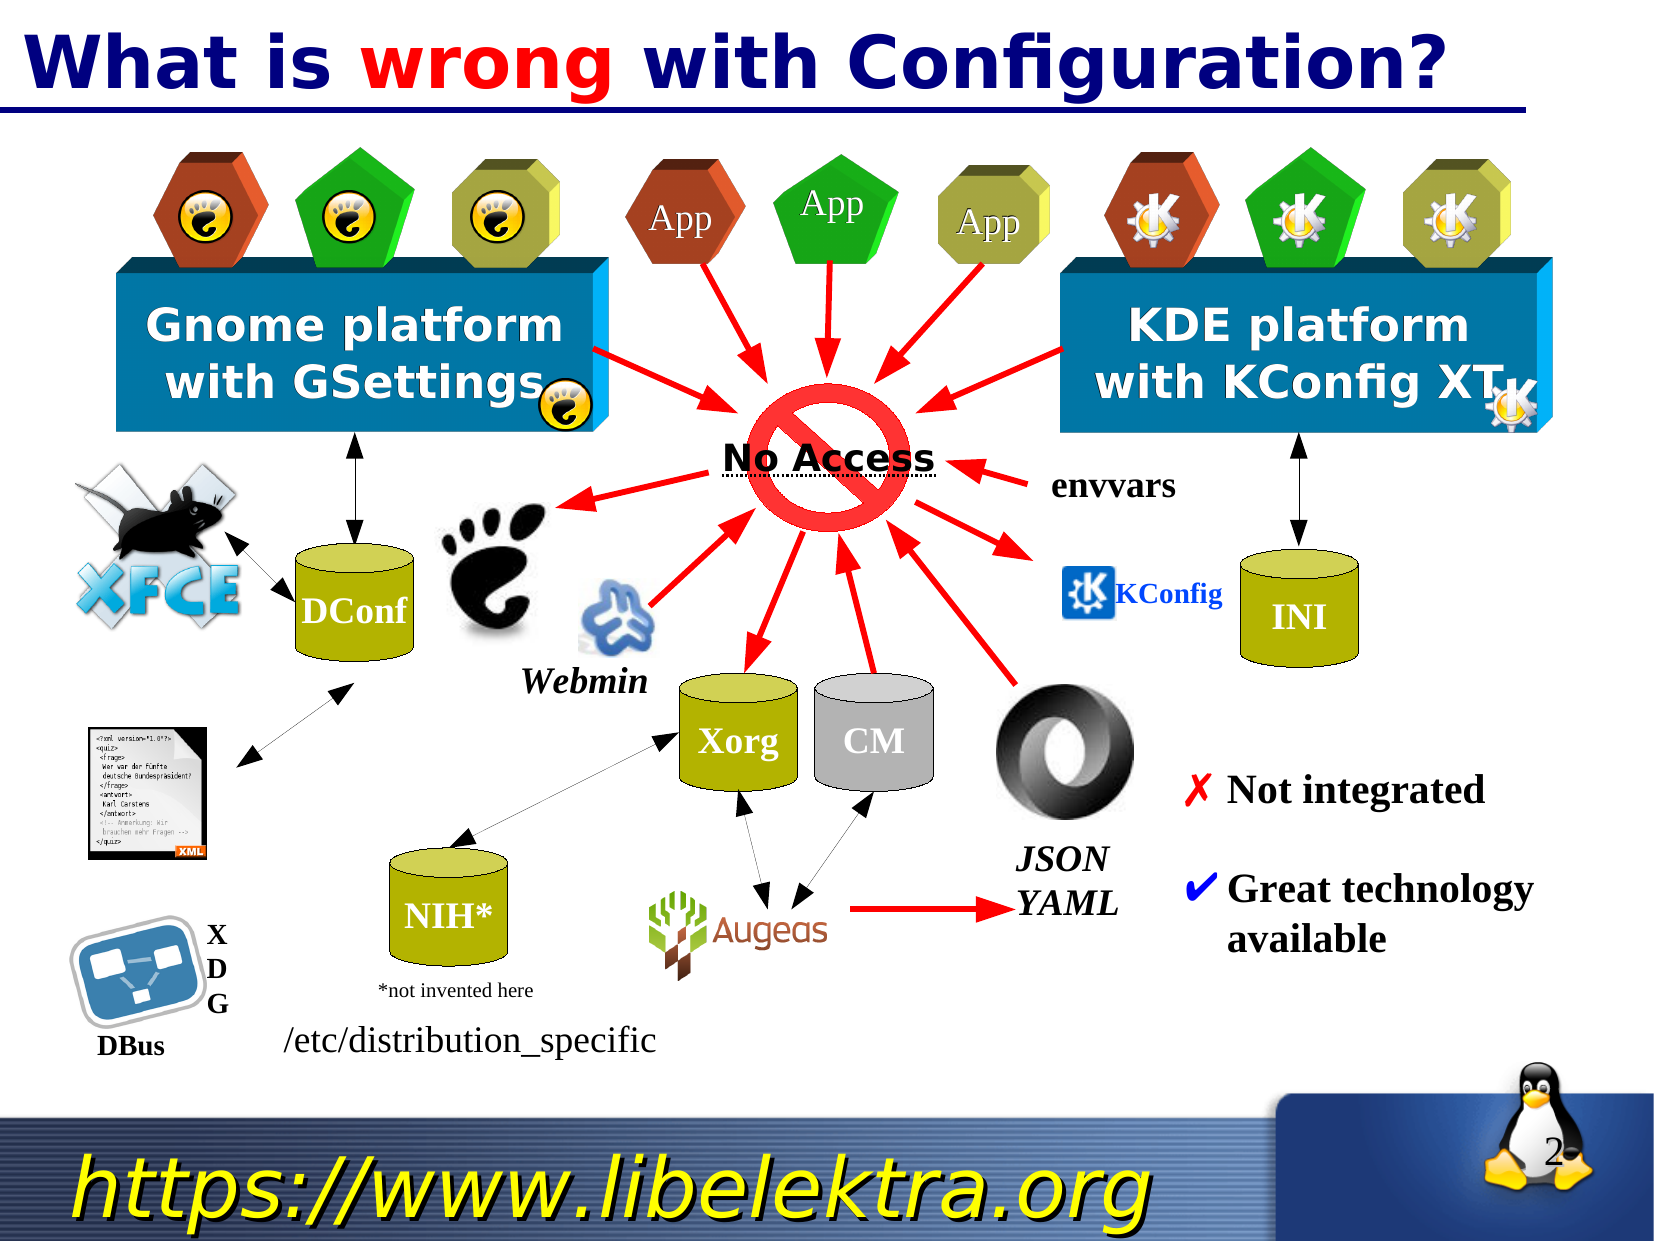

What is wrong with Configuration?
App
App
App
Gnome platform
with GSettings
KDE platform
with KConfig XT
No Access
envvars
DConf
INI
KConfig
Webmin
Xorg
CM
# Not integrated
Great technology available
JSON
YAML
NIH*
X
D
G
*not invented here
/etc/distribution_specific
DBus